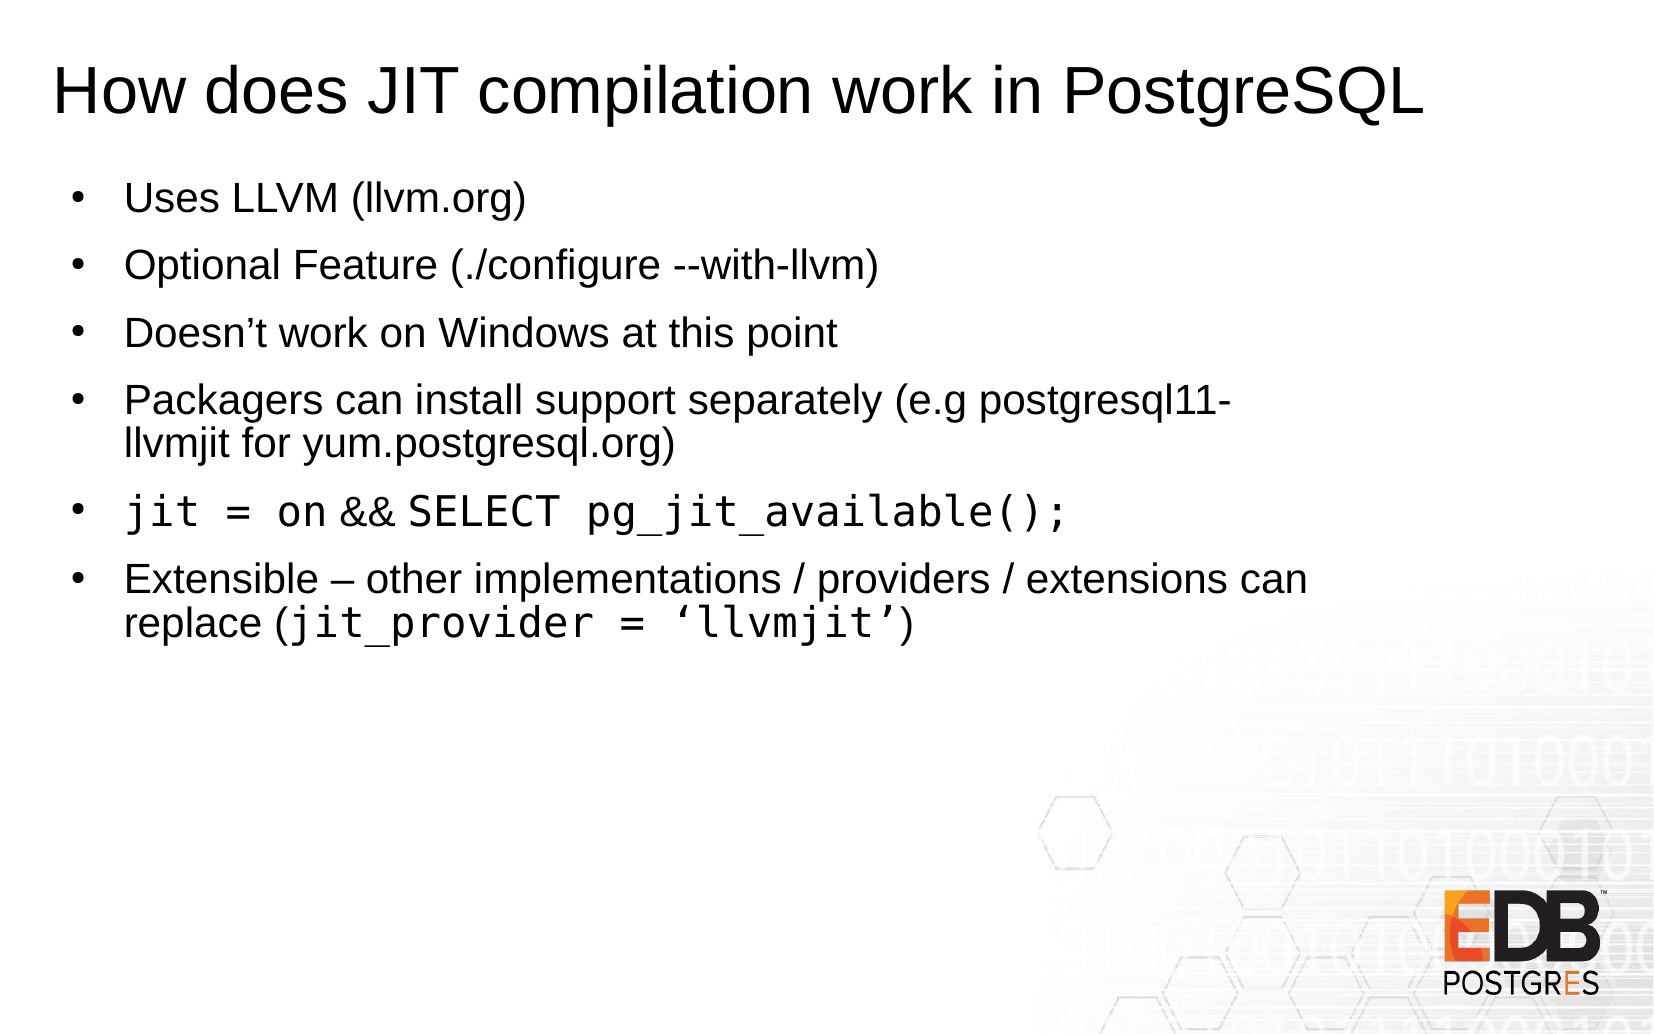

# How does JIT compilation work in PostgreSQL
Uses LLVM (llvm.org)
Optional Feature (./configure --with-llvm)
Doesn’t work on Windows at this point
Packagers can install support separately (e.g postgresql11-llvmjit for yum.postgresql.org)
jit = on && SELECT pg_jit_available();
Extensible – other implementations / providers / extensions can replace (jit_provider = ‘llvmjit’)